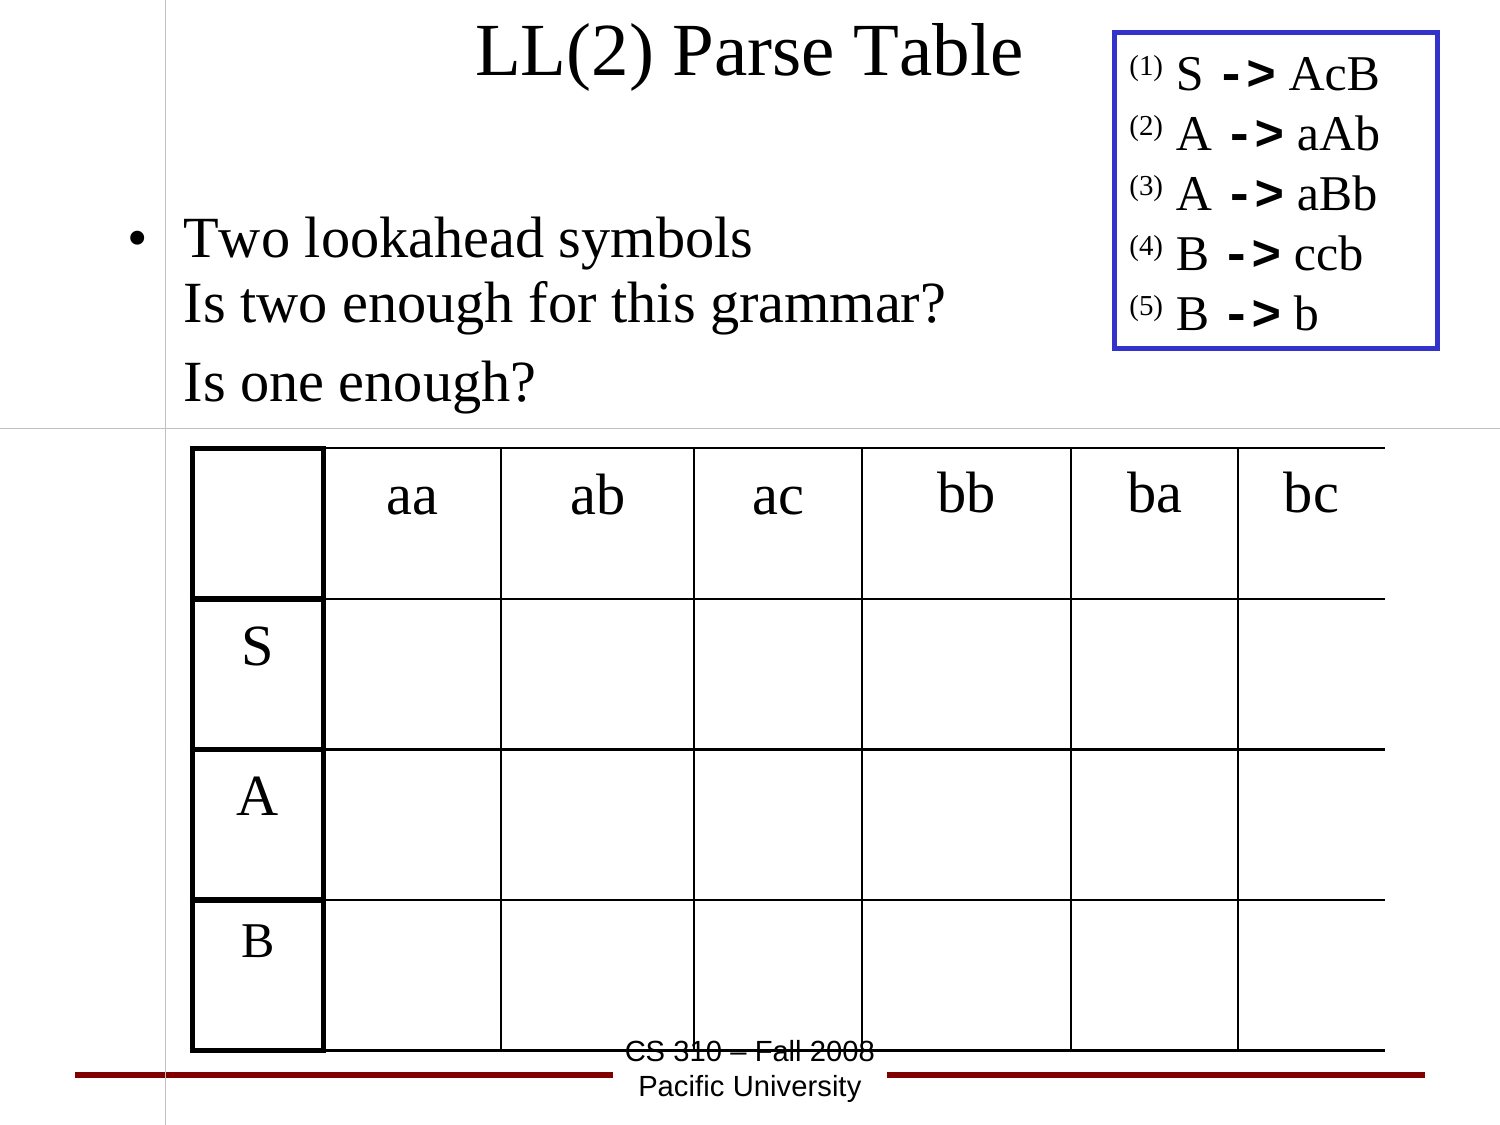

# LL(2) Parse Table
(1) S -> AcB
(2) A -> aAb
(3) A -> aBb
(4) B -> ccb
(5) B -> b
Two lookahead symbols
Is two enough for this grammar?
Is one enough?
| | aa | ab | ac | bb | ba | bc |
| --- | --- | --- | --- | --- | --- | --- |
| S | | | | | | |
| A | | | | | | |
| B | | | | | | |